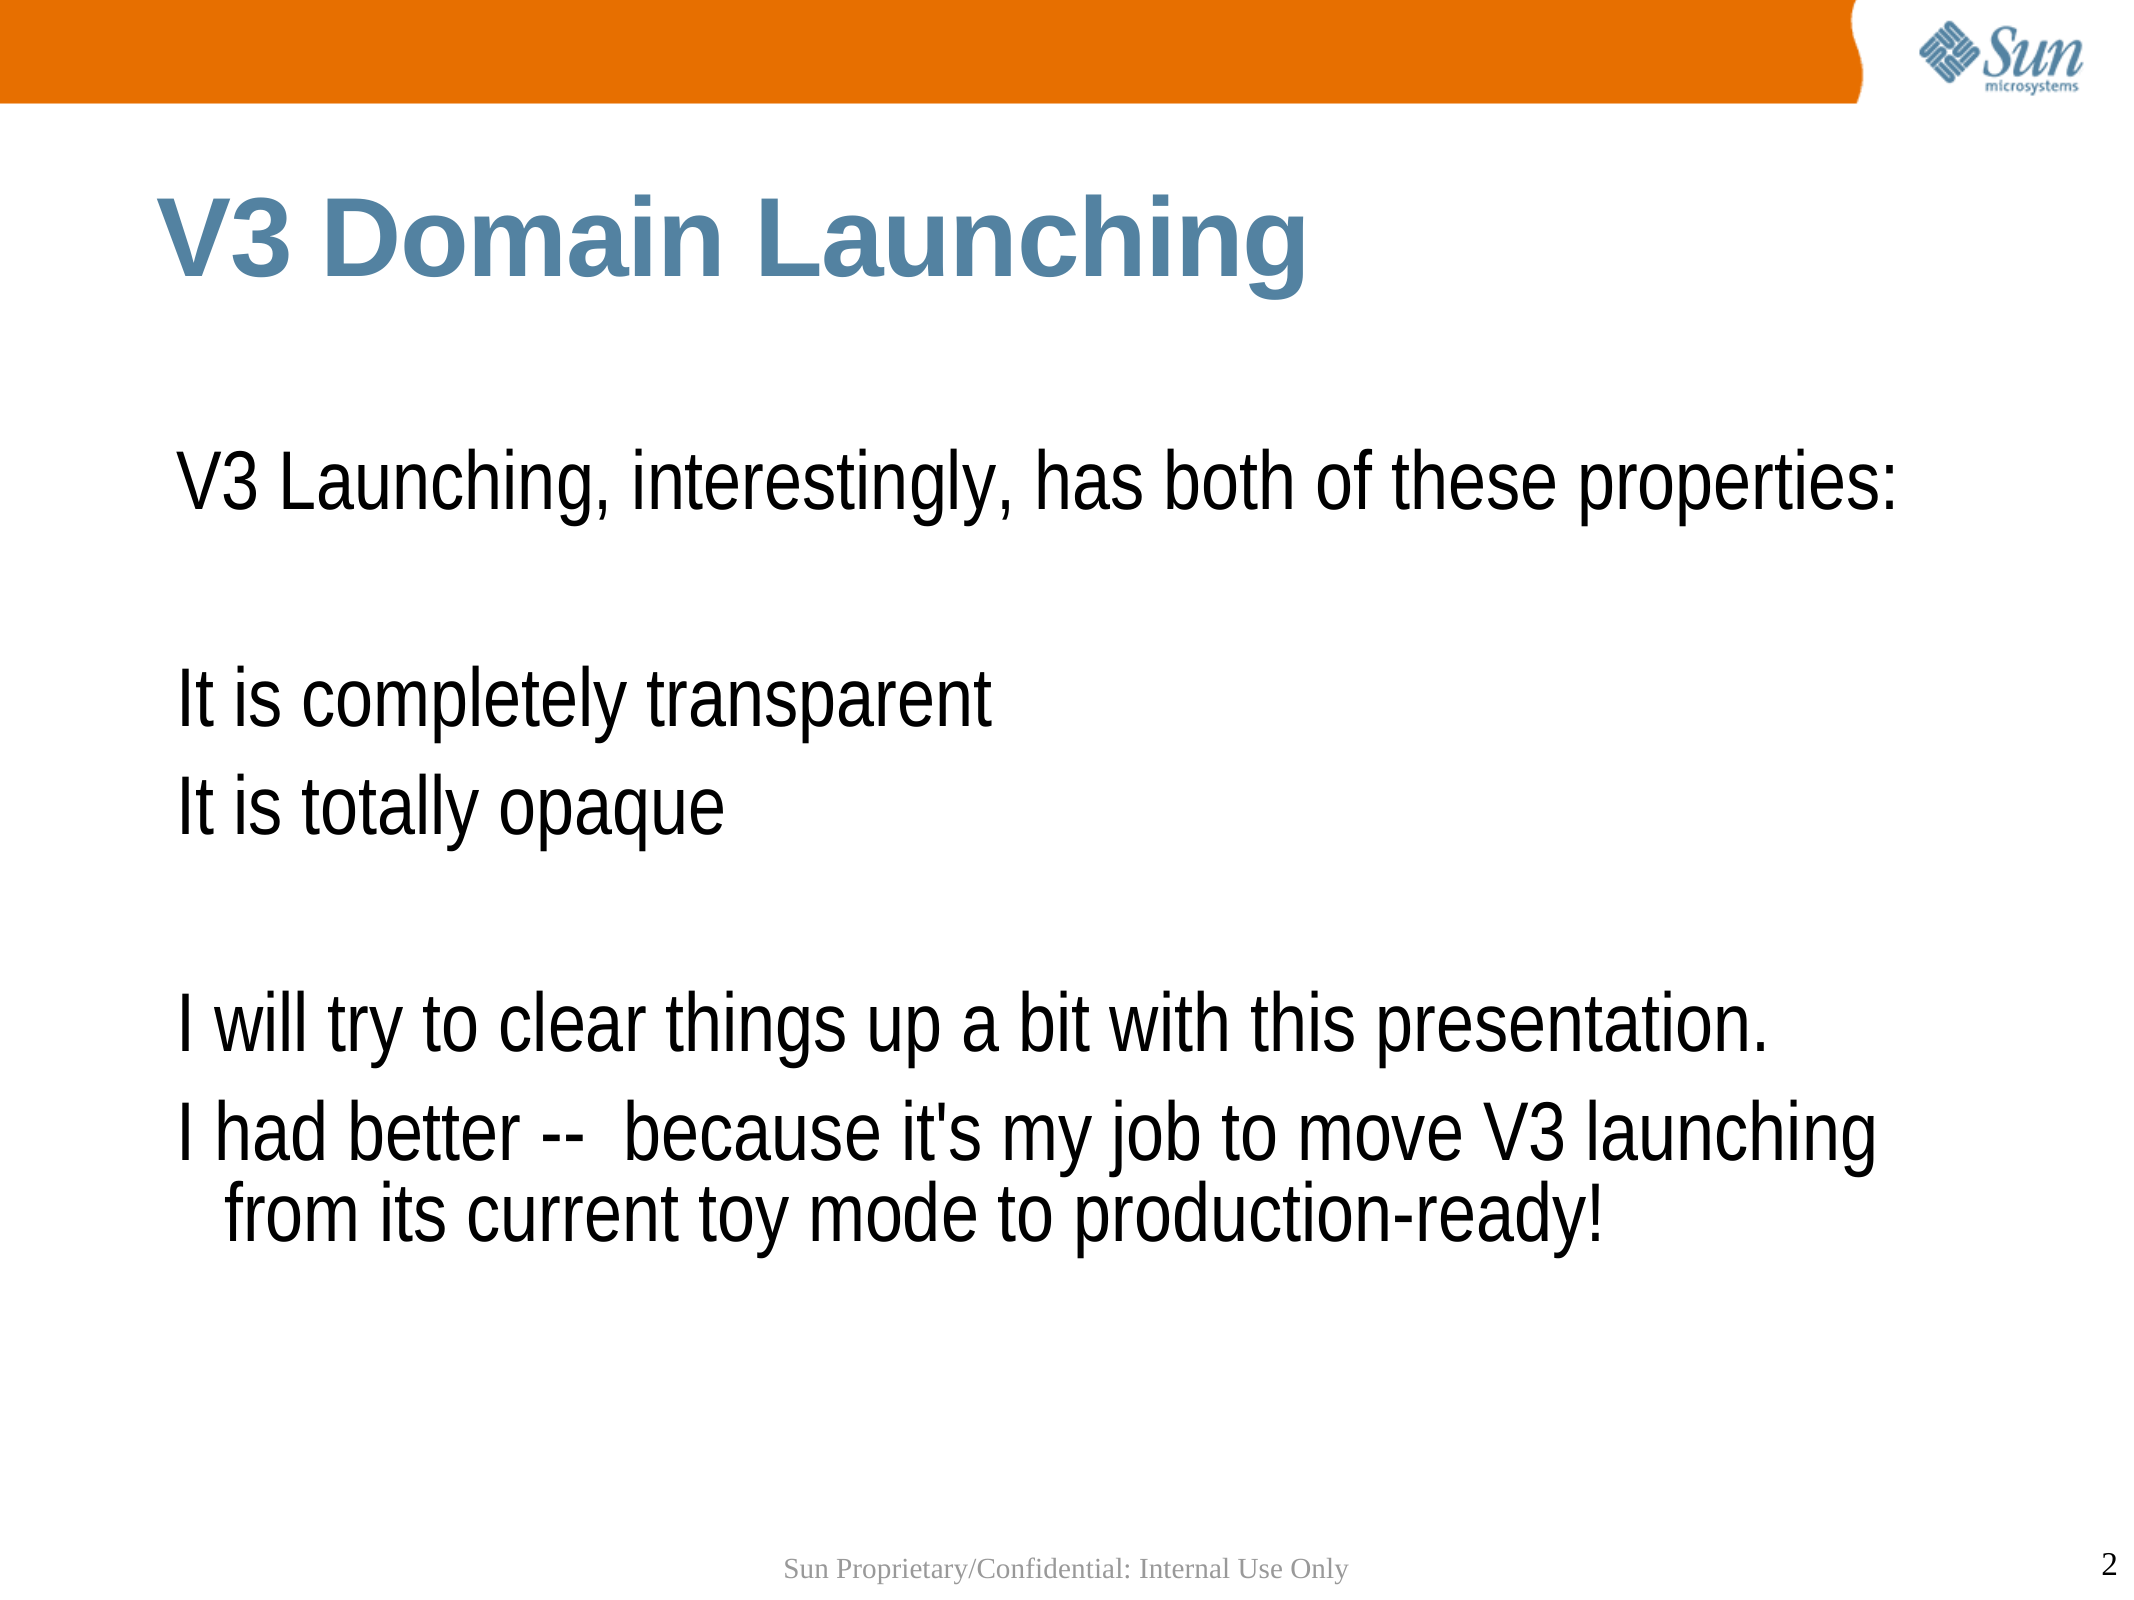

# V3 Domain Launching
V3 Launching, interestingly, has both of these properties:
It is completely transparent
It is totally opaque
I will try to clear things up a bit with this presentation.
I had better -- because it's my job to move V3 launching from its current toy mode to production-ready!